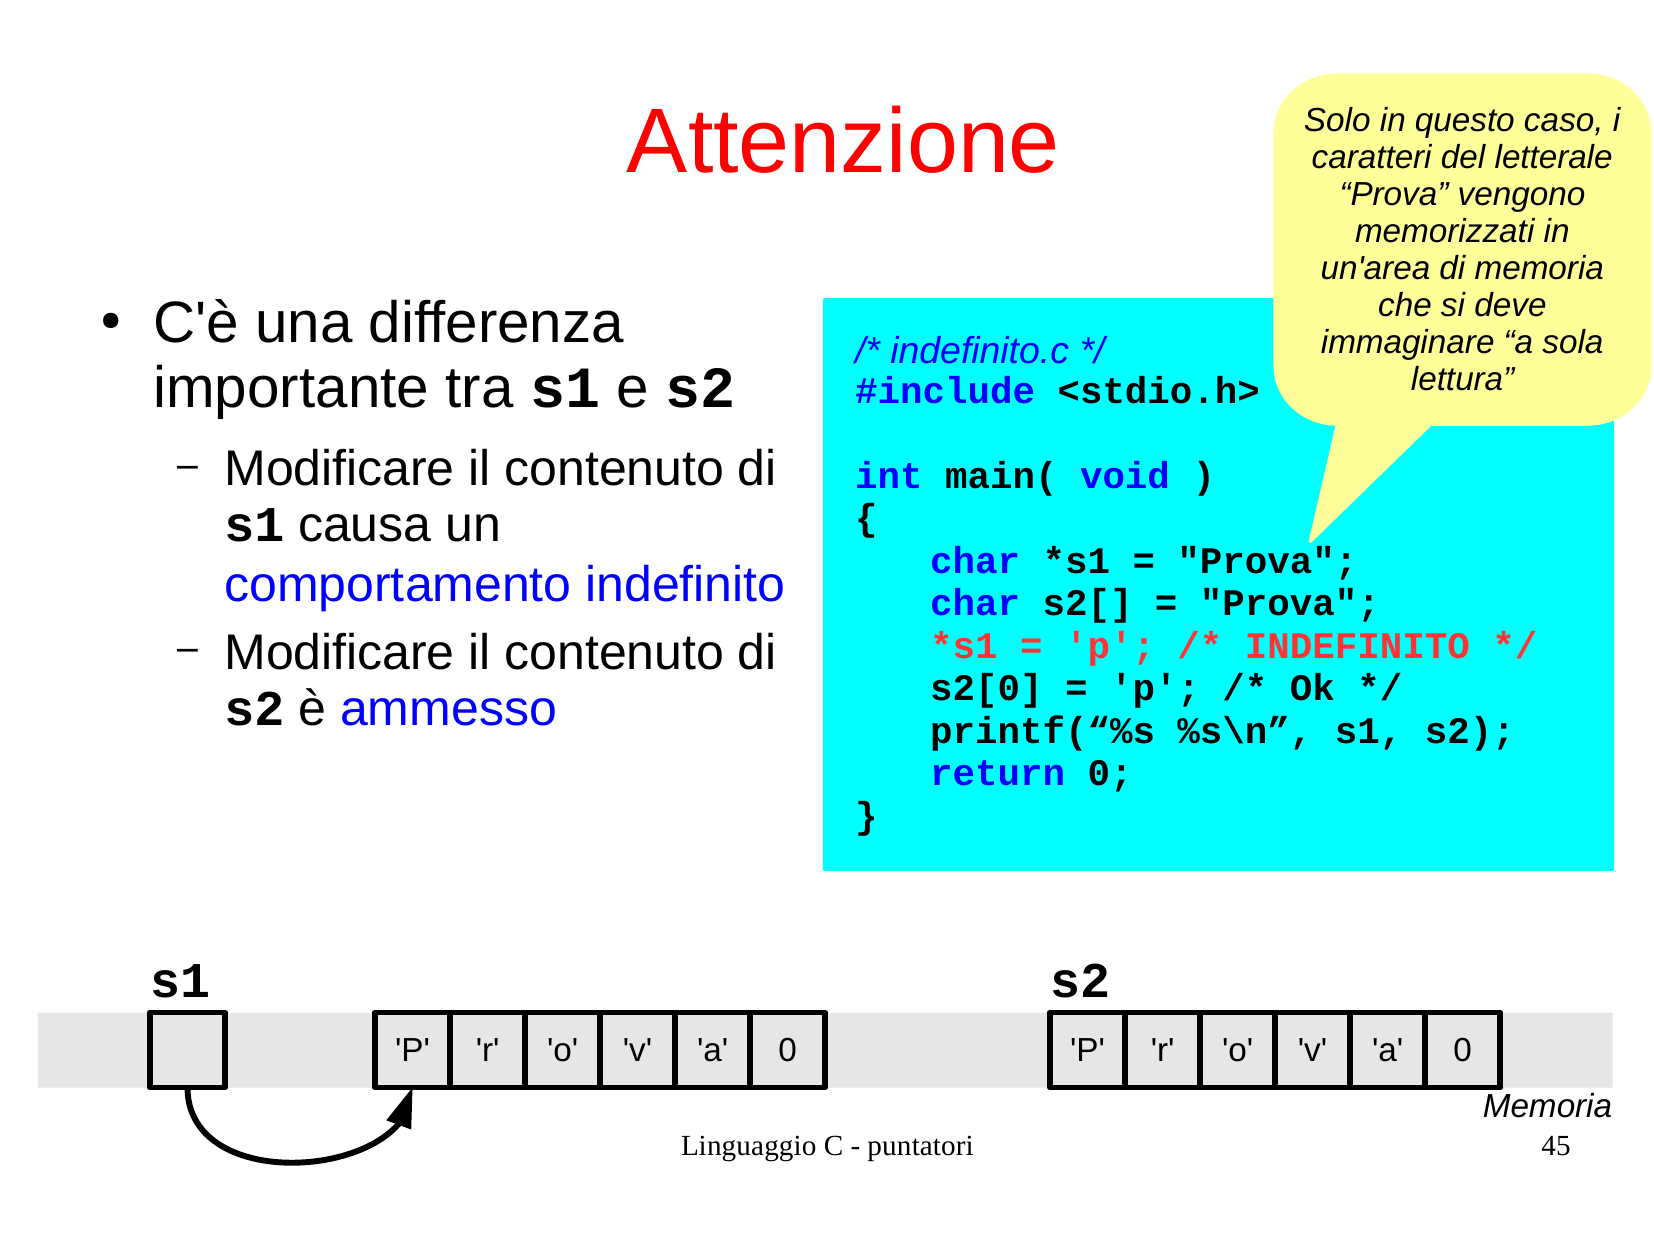

# Attenzione
Solo in questo caso, i caratteri del letterale “Prova” vengono memorizzati in un'area di memoria che si deve immaginare “a sola lettura”
C'è una differenza importante tra s1 e s2
Modificare il contenuto di s1 causa un comportamento indefinito
Modificare il contenuto di s2 è ammesso
/* indefinito.c */
#include <stdio.h>
int main( void )
{
	char *s1 = "Prova";
	char s2[] = "Prova";
	*s1 = 'p'; /* INDEFINITO */
	s2[0] = 'p'; /* Ok */
	printf(“%s %s\n”, s1, s2);
	return 0;
}
s1
s2
'P'
'r'
'o'
'v'
'a'
0
'P'
'r'
'o'
'v'
'a'
0
Memoria
Linguaggio C - puntatori
45